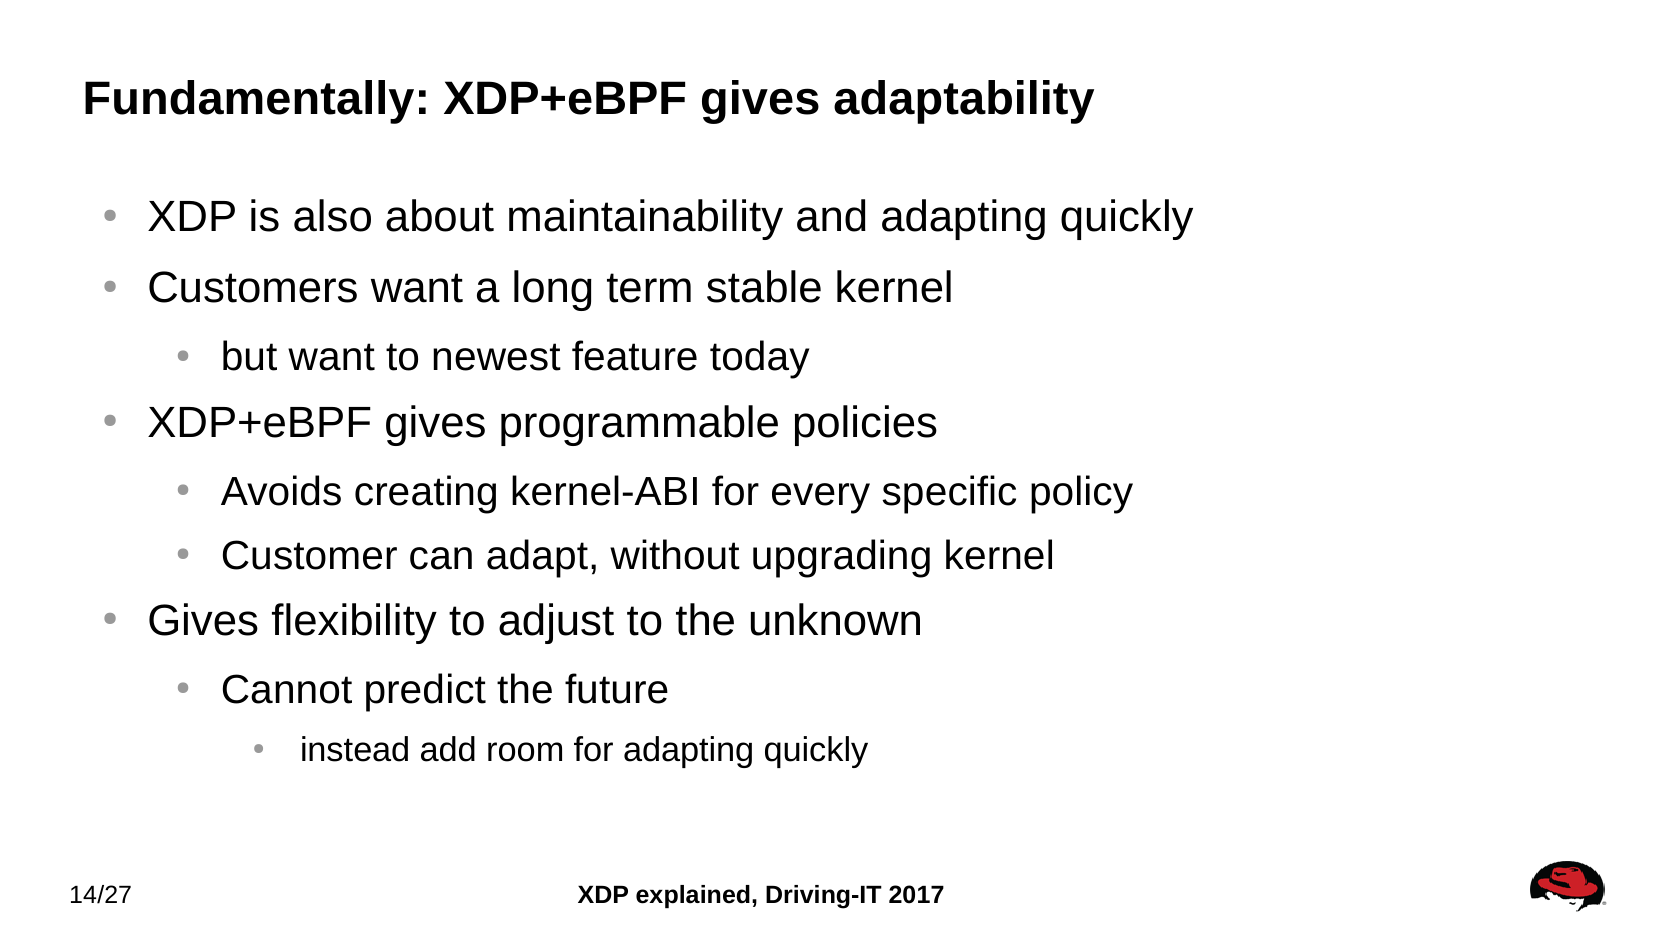

# Fundamentally: XDP+eBPF gives adaptability
XDP is also about maintainability and adapting quickly
Customers want a long term stable kernel
but want to newest feature today
XDP+eBPF gives programmable policies
Avoids creating kernel-ABI for every specific policy
Customer can adapt, without upgrading kernel
Gives flexibility to adjust to the unknown
Cannot predict the future
instead add room for adapting quickly